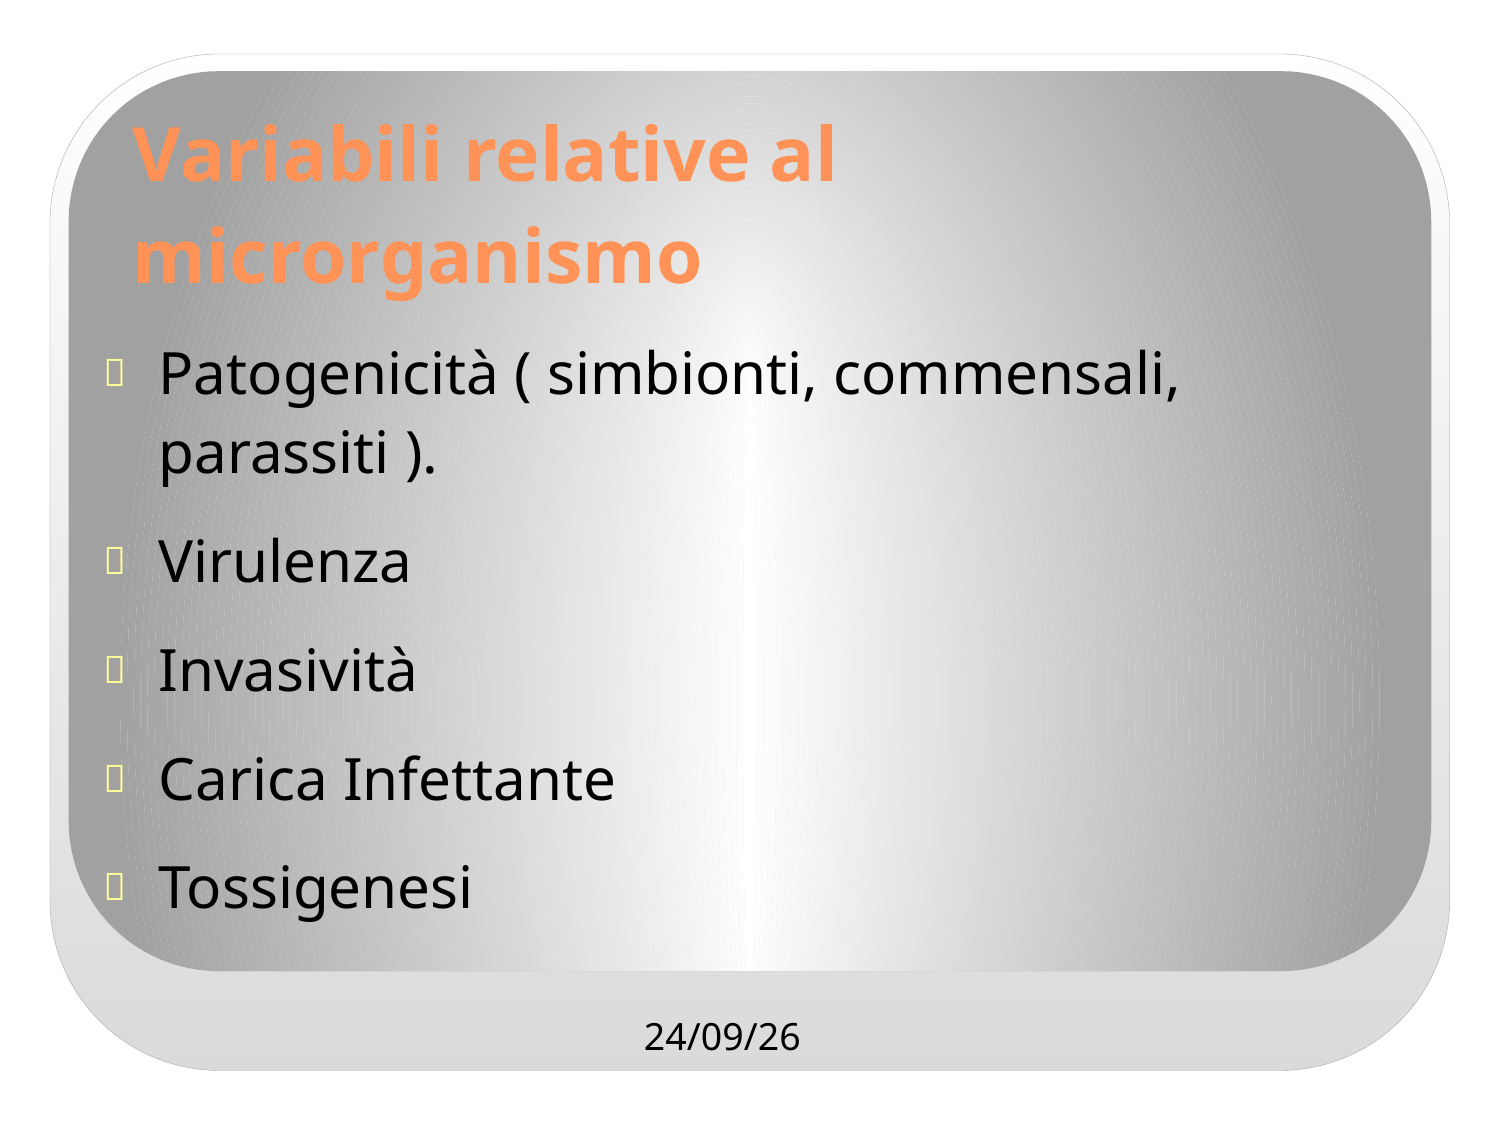

# Variabili relative al microrganismo
Patogenicità ( simbionti, commensali, parassiti ).
Virulenza
Invasività
Carica Infettante
Tossigenesi